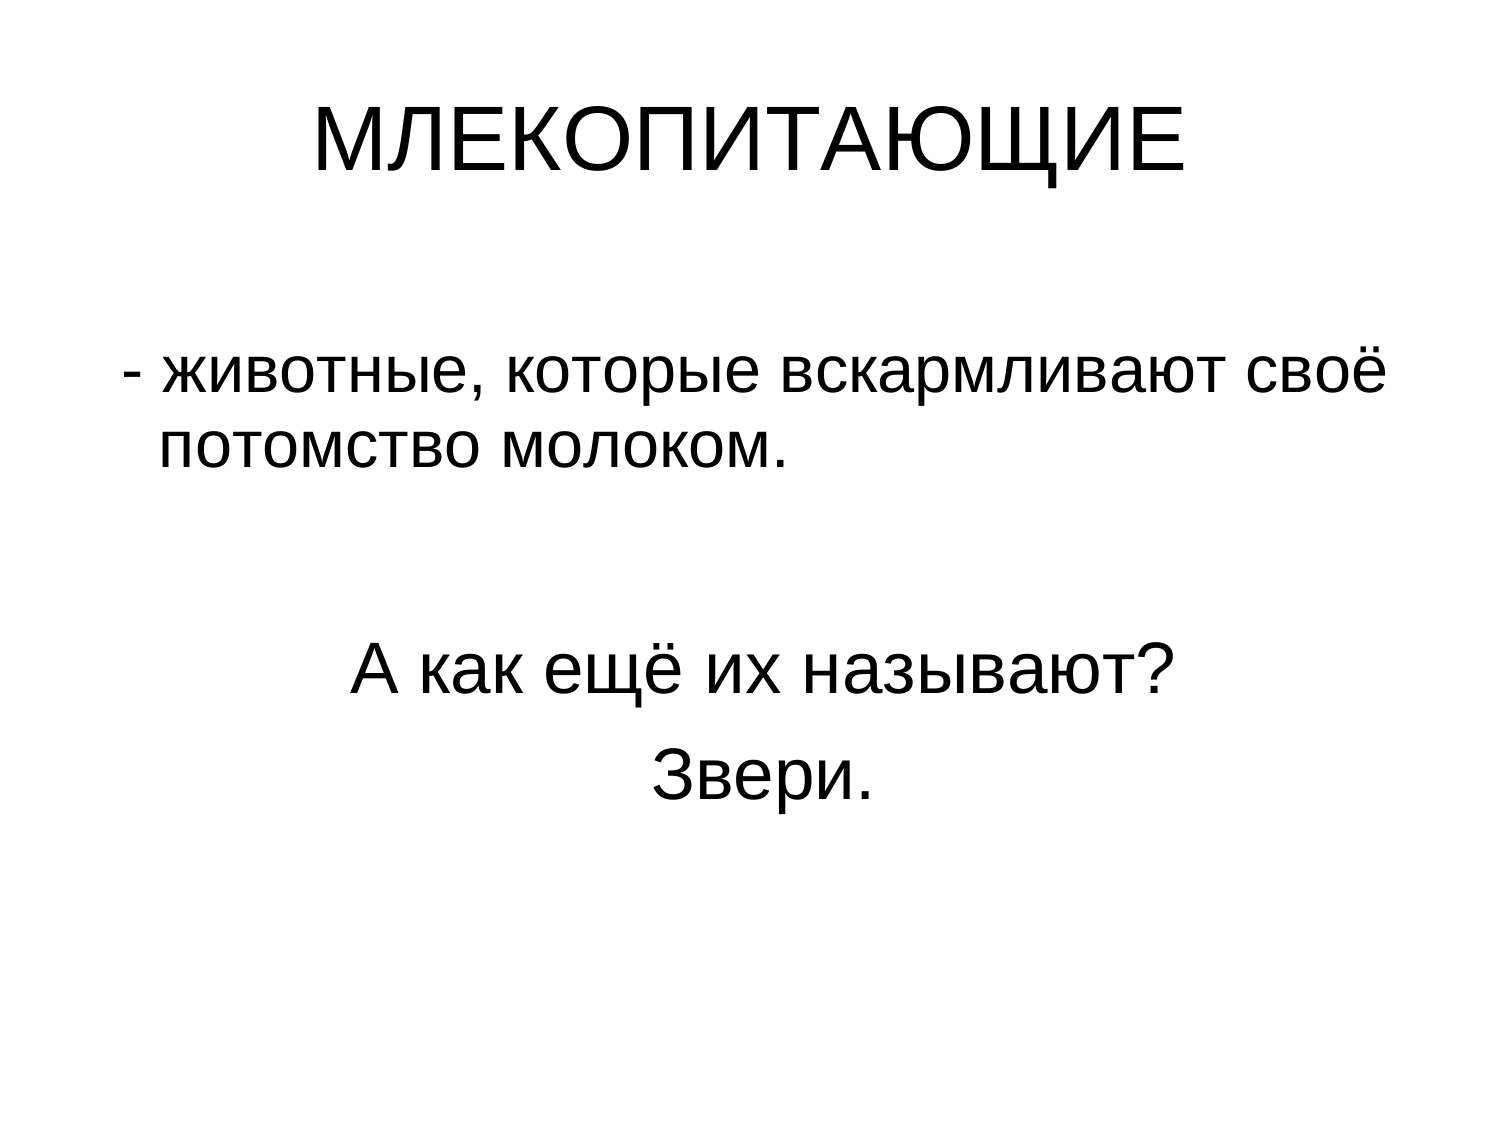

# МЛЕКОПИТАЮЩИЕ
 - животные, которые вскармливают своё потомство молоком.
А как ещё их называют?
Звери.